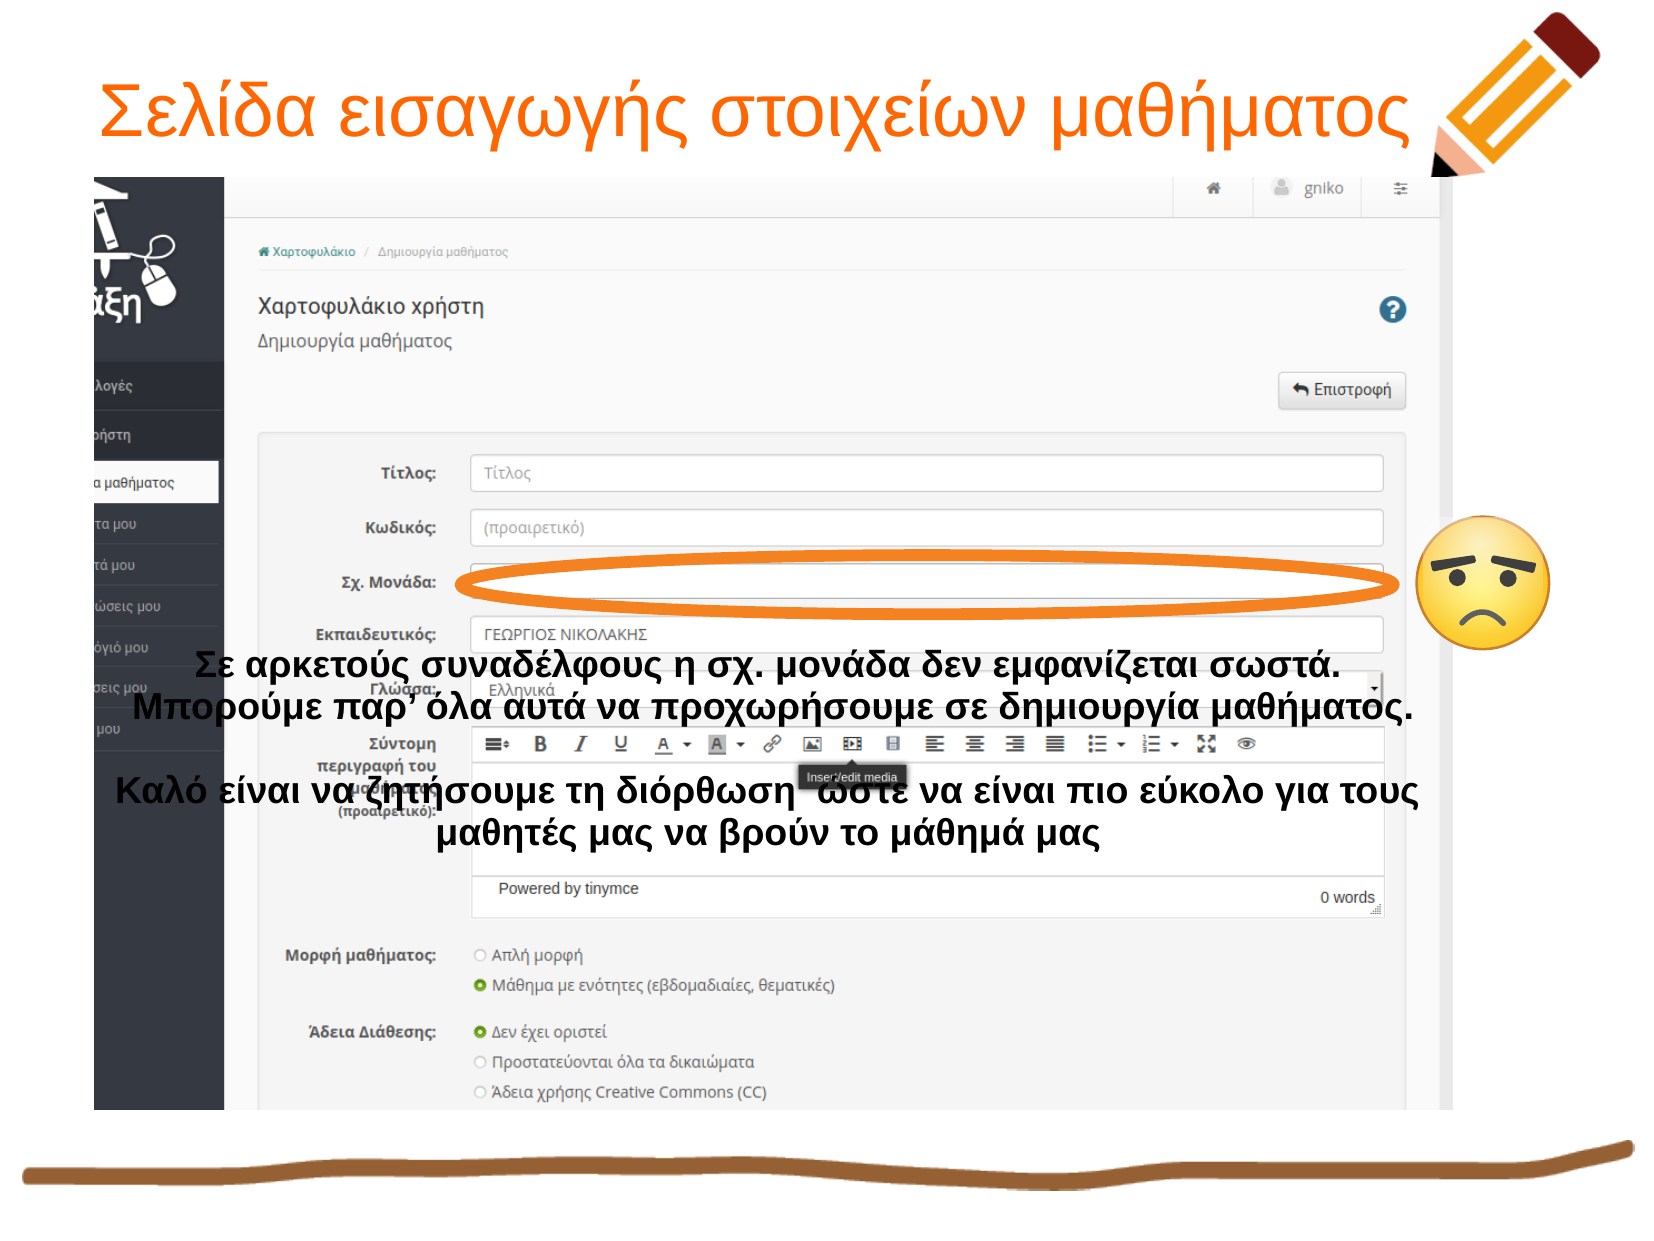

# Σελίδα εισαγωγής στοιχείων μαθήματος
Σε αρκετούς συναδέλφους η σχ. μονάδα δεν εμφανίζεται σωστά.
Μπορούμε παρ’ όλα αυτά να προχωρήσουμε σε δημιουργία μαθήματος.
Καλό είναι να ζητήσουμε τη διόρθωση ώστε να είναι πιο εύκολο για τους
μαθητές μας να βρούν το μάθημά μας